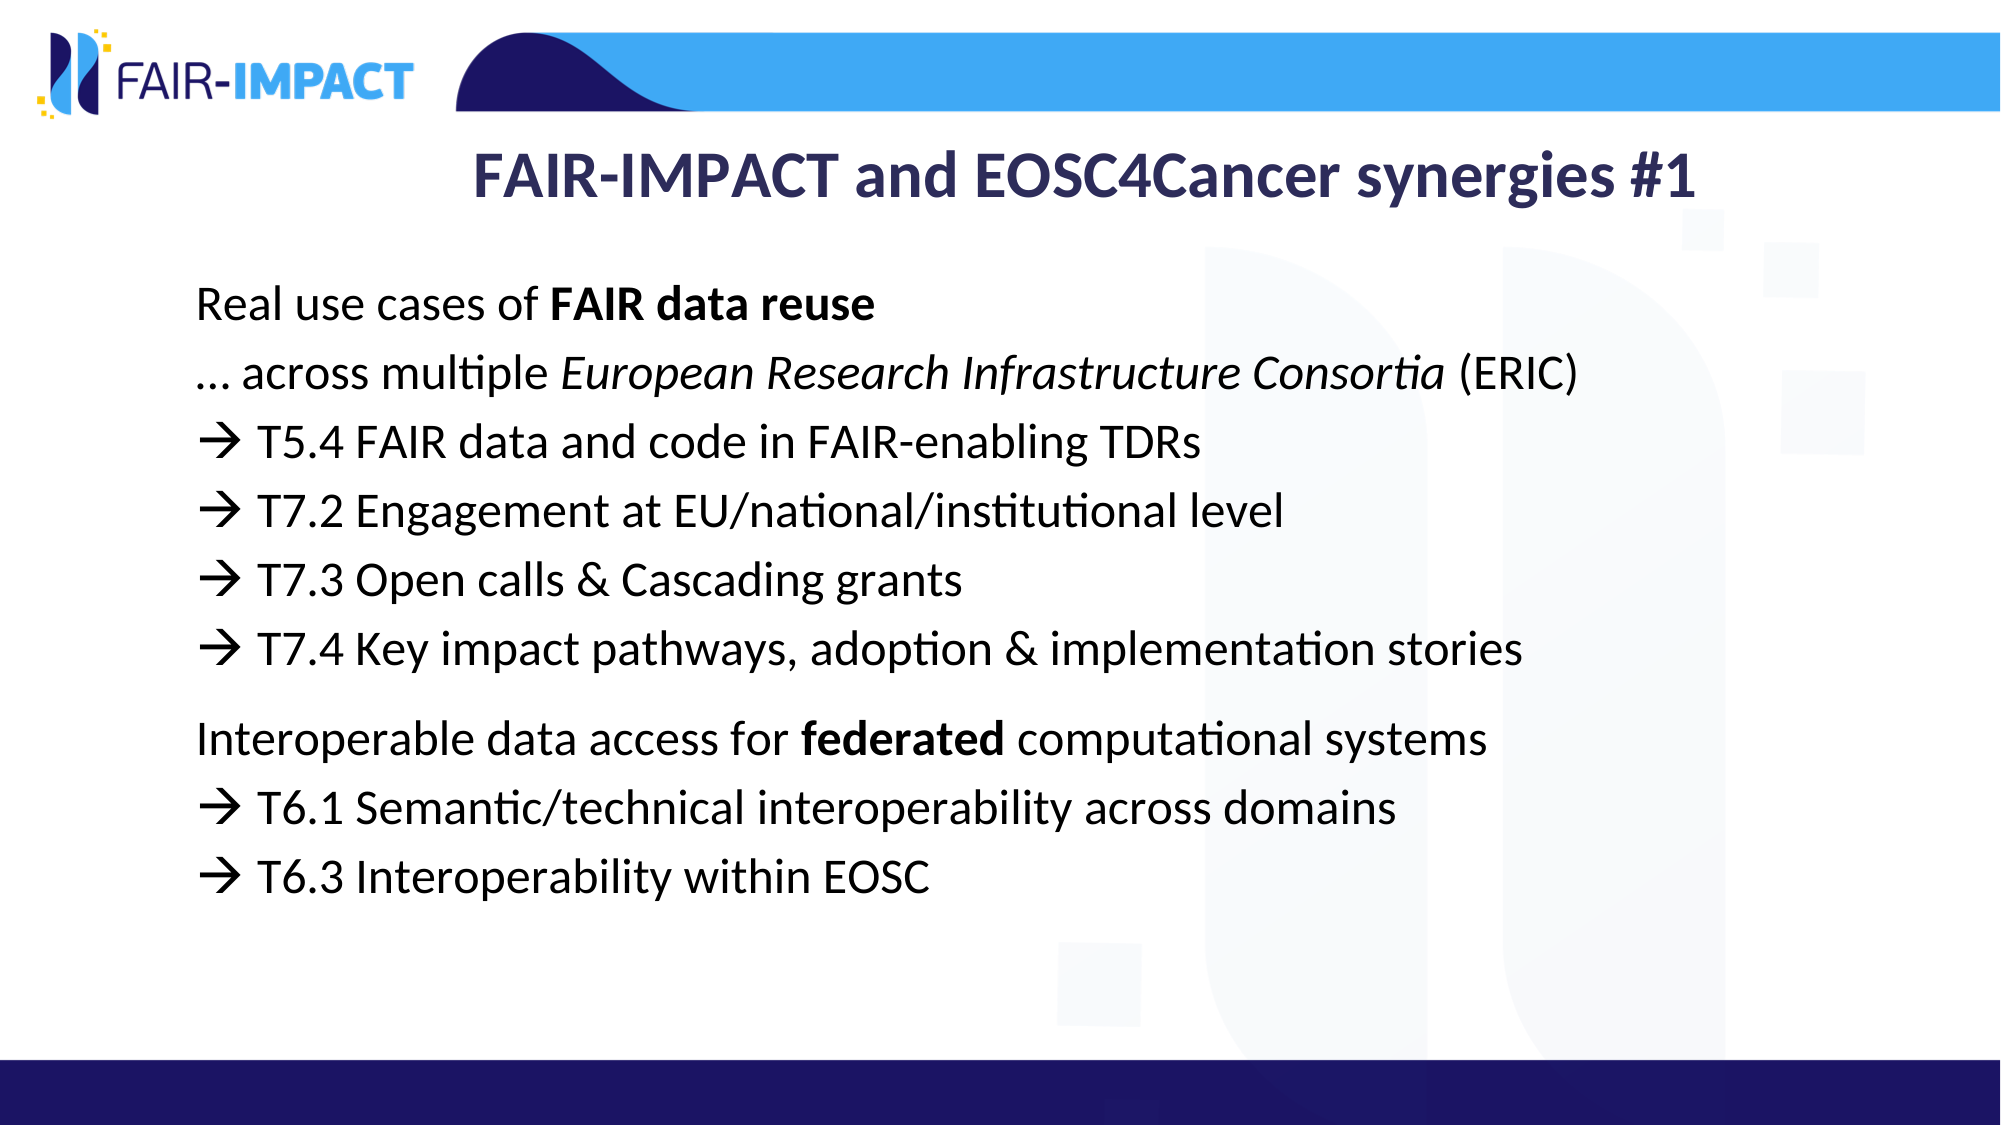

# FAIR-IMPACT and EOSC4Cancer synergies #1
Real use cases of FAIR data reuse
… across multiple European Research Infrastructure Consortia (ERIC)
 T5.4 FAIR data and code in FAIR-enabling TDRs
 T7.2 Engagement at EU/national/institutional level
 T7.3 Open calls & Cascading grants
 T7.4 Key impact pathways, adoption & implementation stories
Interoperable data access for federated computational systems
 T6.1 Semantic/technical interoperability across domains
 T6.3 Interoperability within EOSC